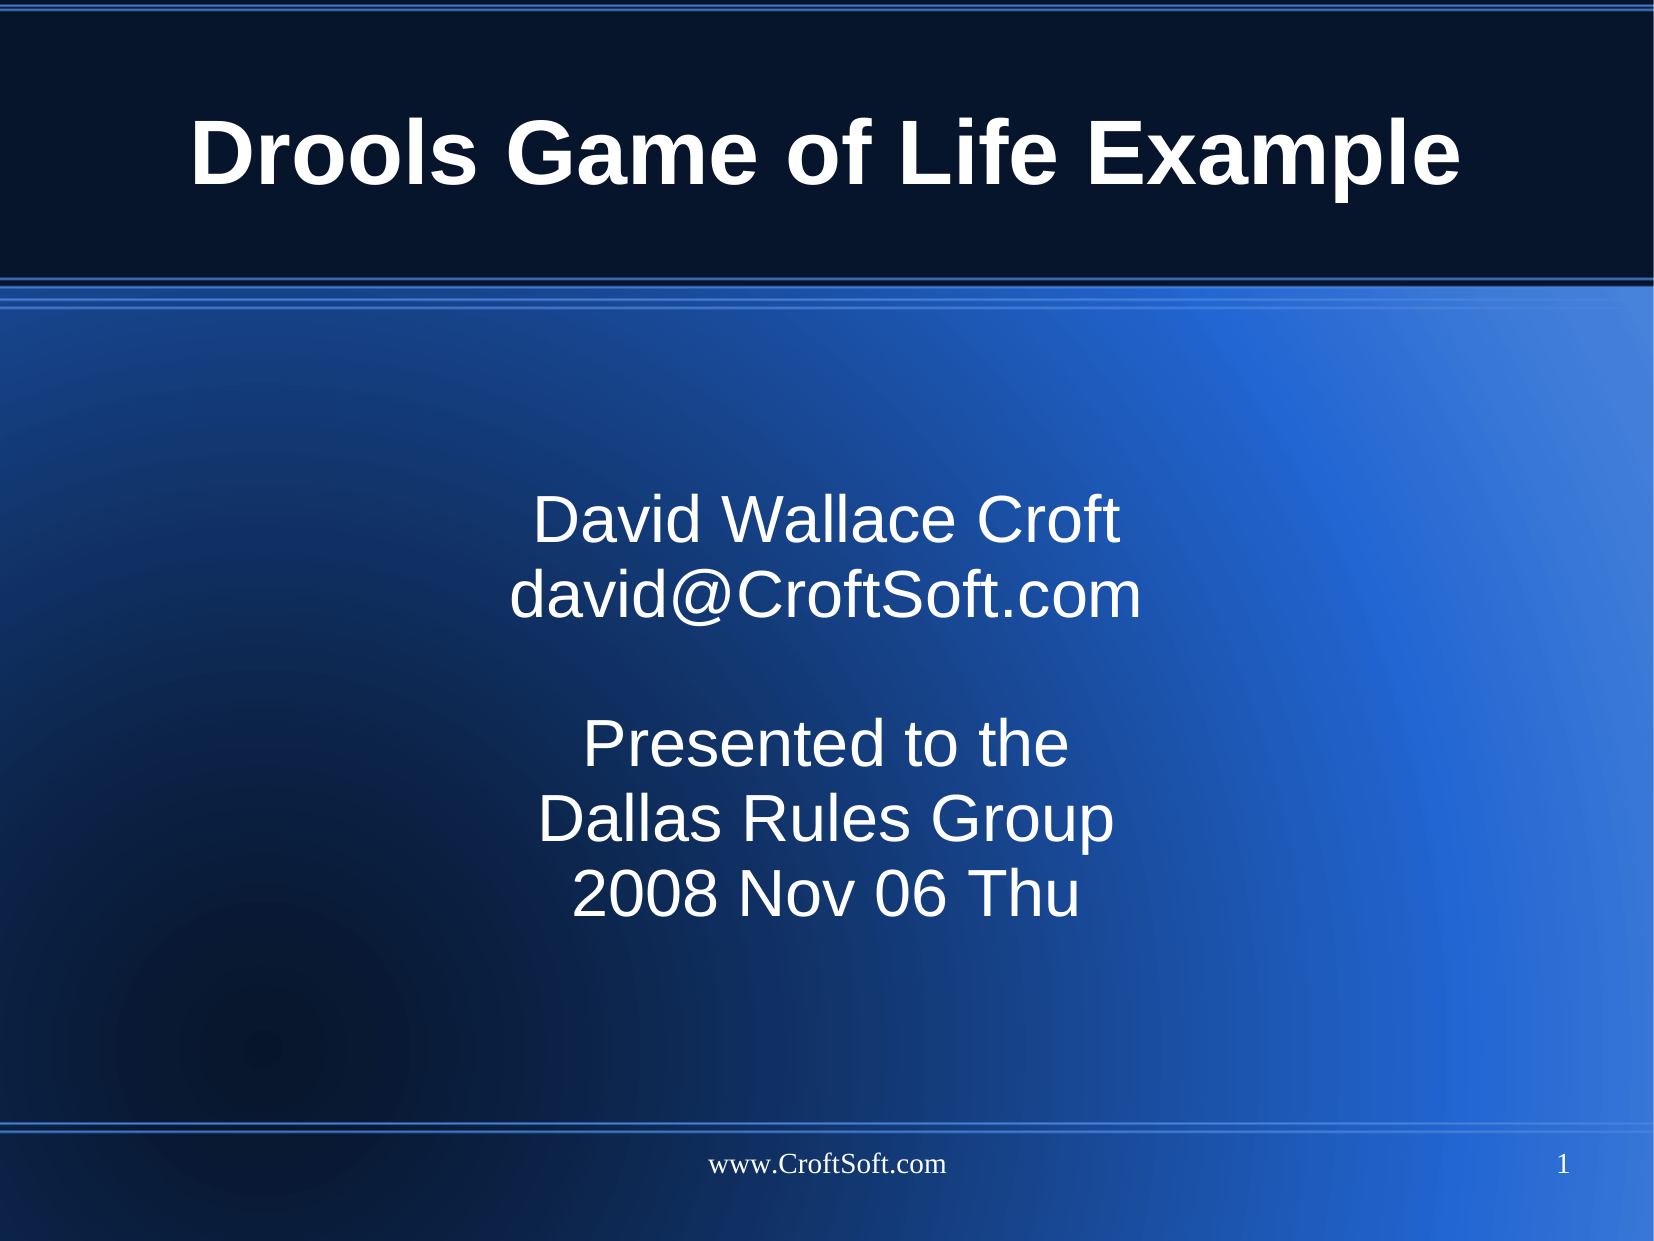

# Drools Game of Life Example
David Wallace Croft
david@CroftSoft.com
Presented to the
Dallas Rules Group
2008 Nov 06 Thu
www.CroftSoft.com
1